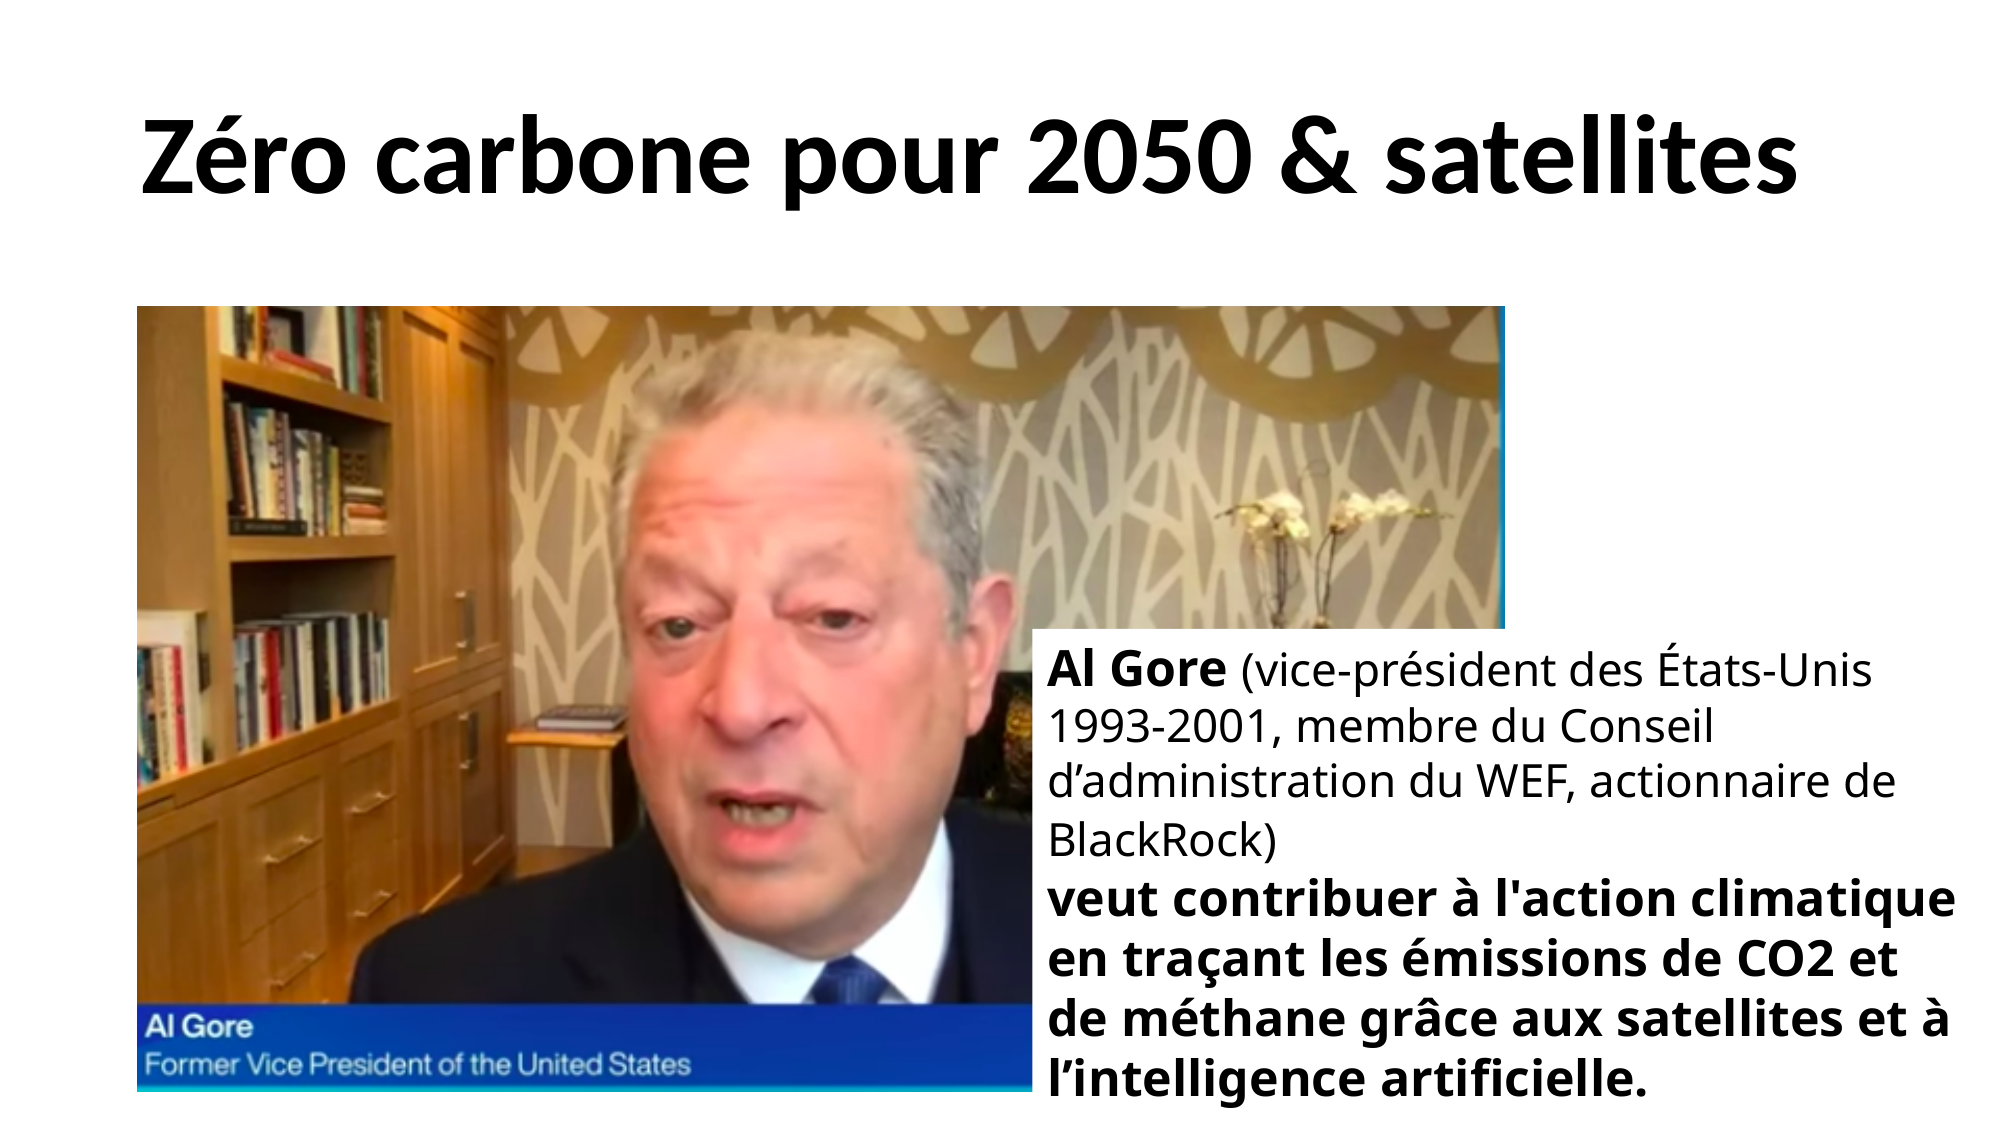

# Zéro carbone pour 2050 & satellites
Al Gore (vice-président des États-Unis 1993-2001, membre du Conseil d’administration du WEF, actionnaire de BlackRock)
veut contribuer à l'action climatique en traçant les émissions de CO2 et de méthane grâce aux satellites et à l’intelligence artificielle.